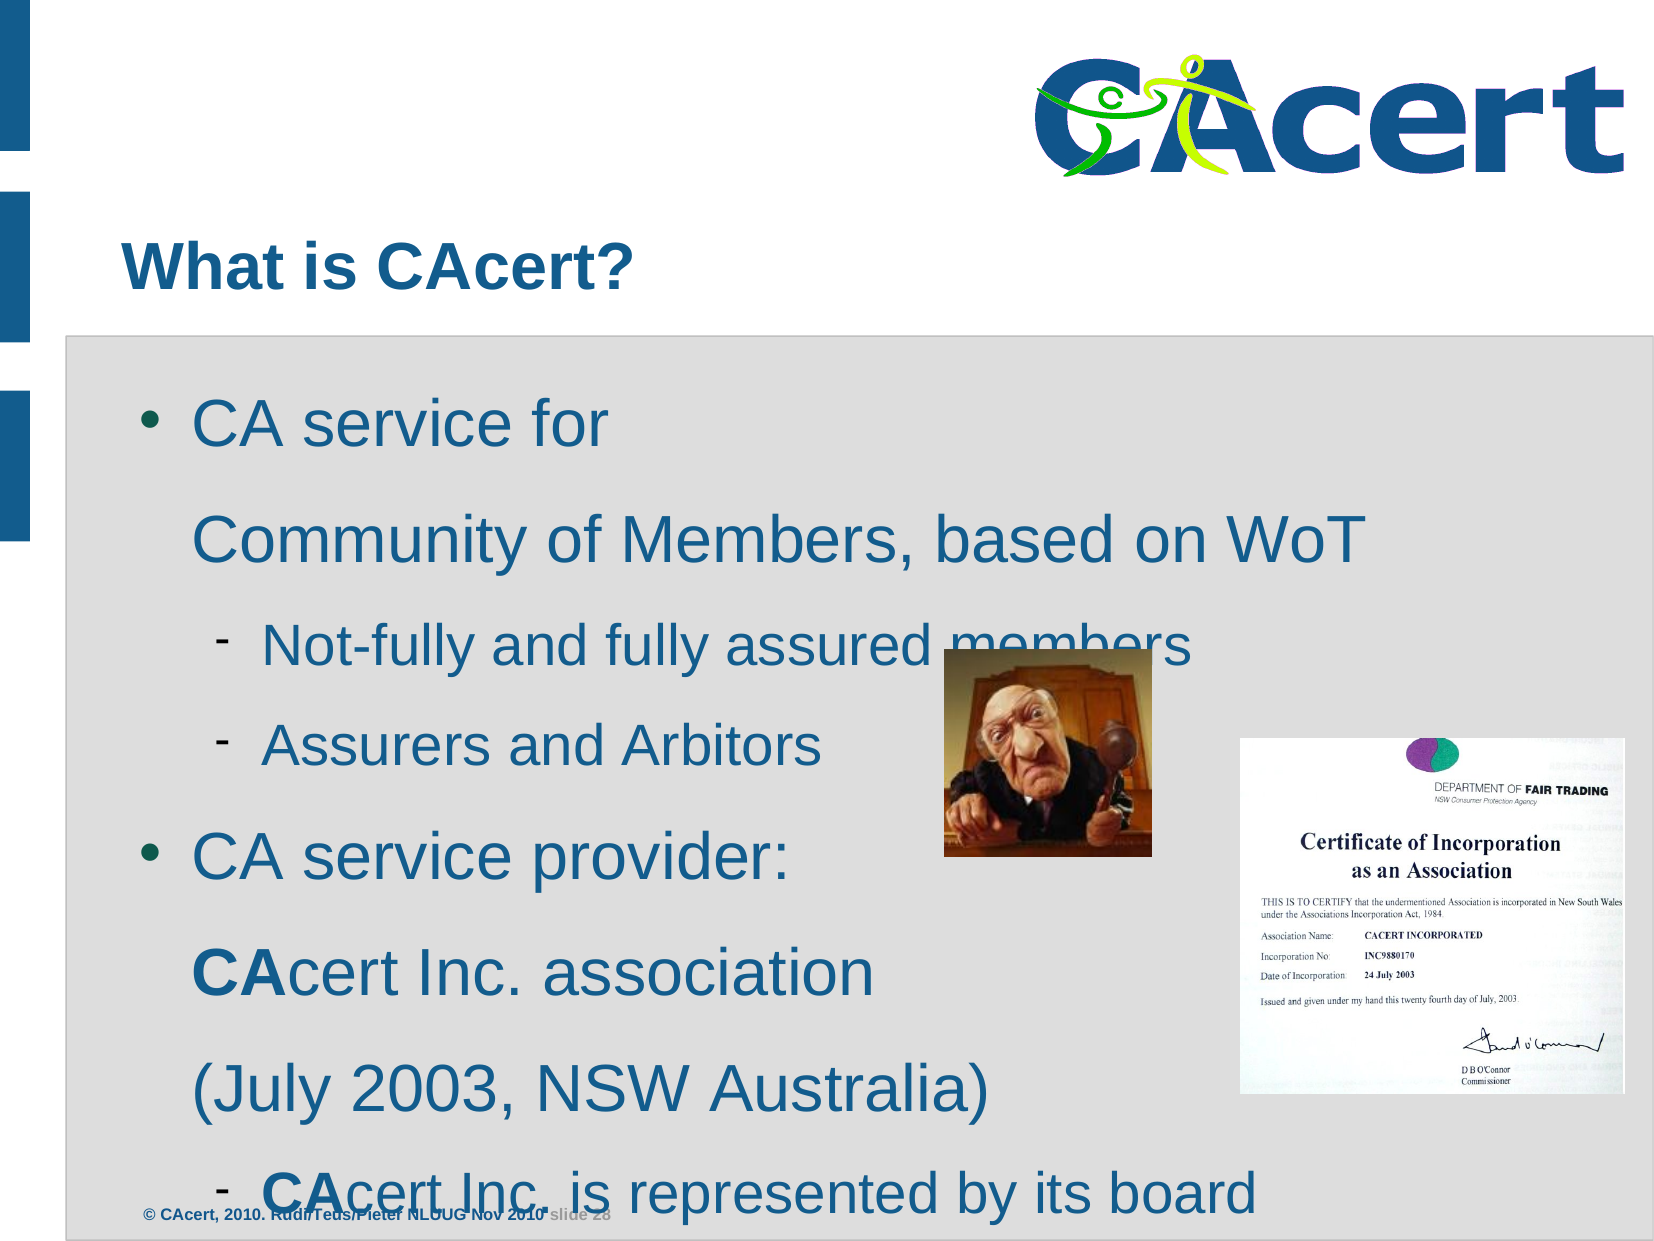

# What is CAcert?
CA service for
Community of Members, based on WoT
Not-fully and fully assured members
Assurers and Arbitors
CA service provider:
CAcert Inc. association
(July 2003, NSW Australia)
CAcert Inc. is represented by its board